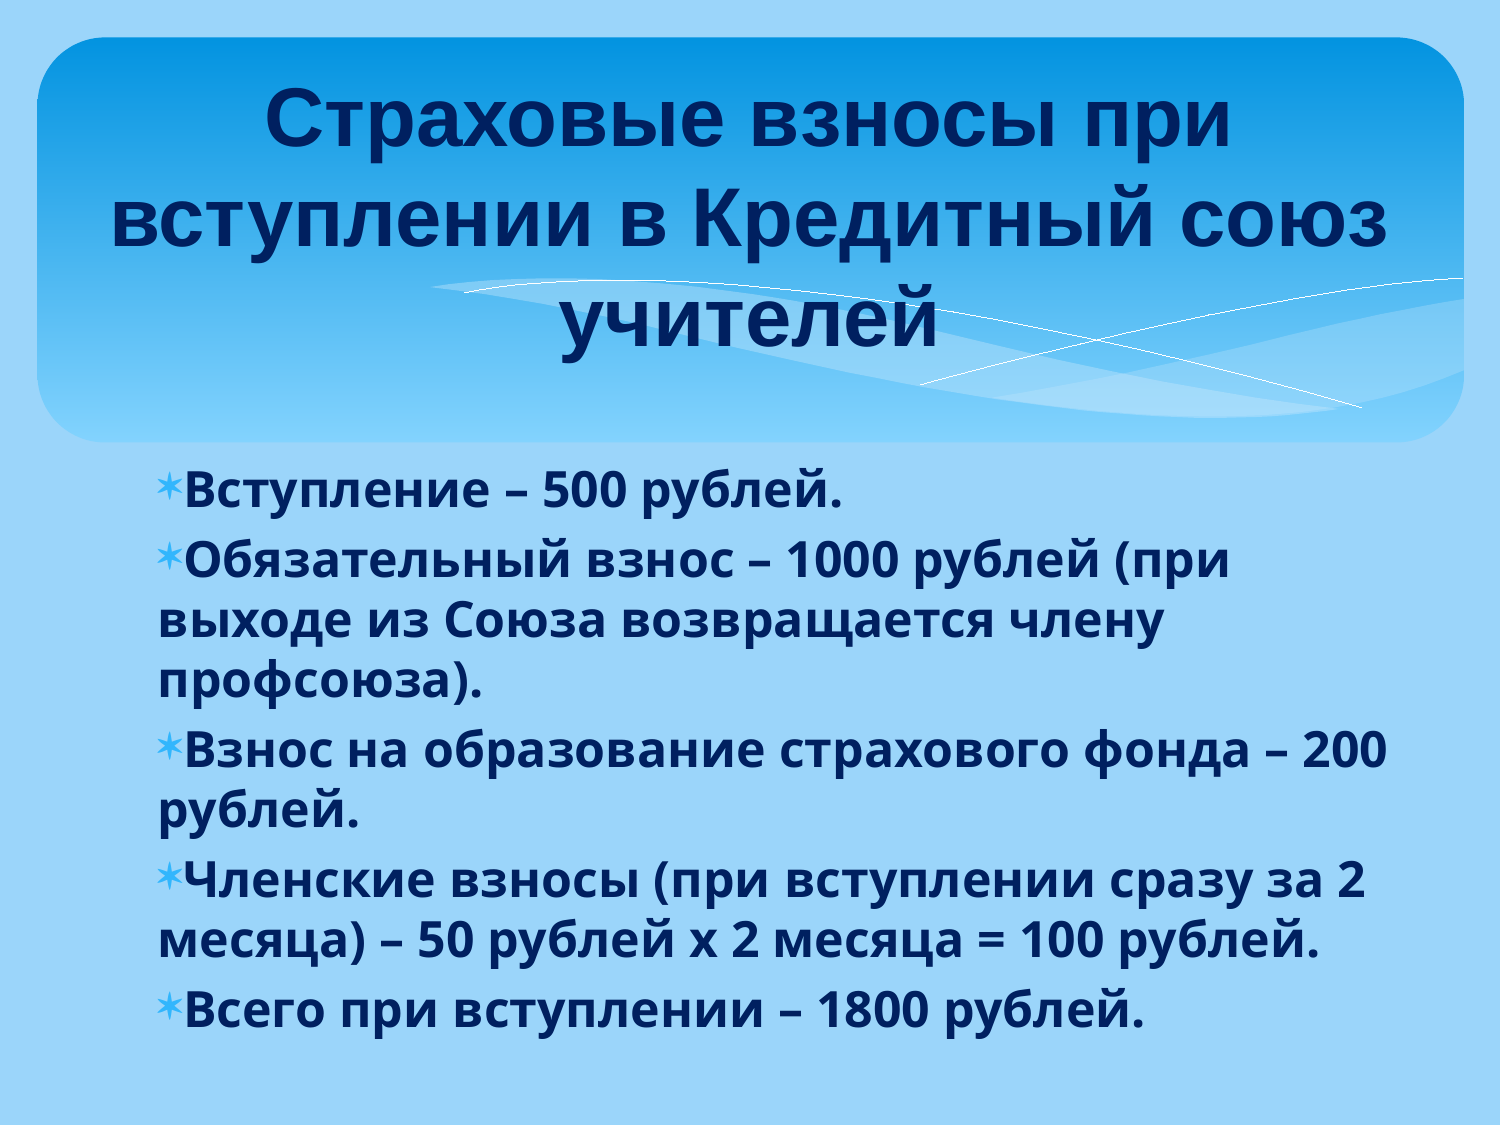

Страховые взносы при вступлении в Кредитный союз учителей
# Вступление – 500 рублей.
Обязательный взнос – 1000 рублей (при выходе из Союза возвращается члену профсоюза).
Взнос на образование страхового фонда – 200 рублей.
Членские взносы (при вступлении сразу за 2 месяца) – 50 рублей х 2 месяца = 100 рублей.
Всего при вступлении – 1800 рублей.